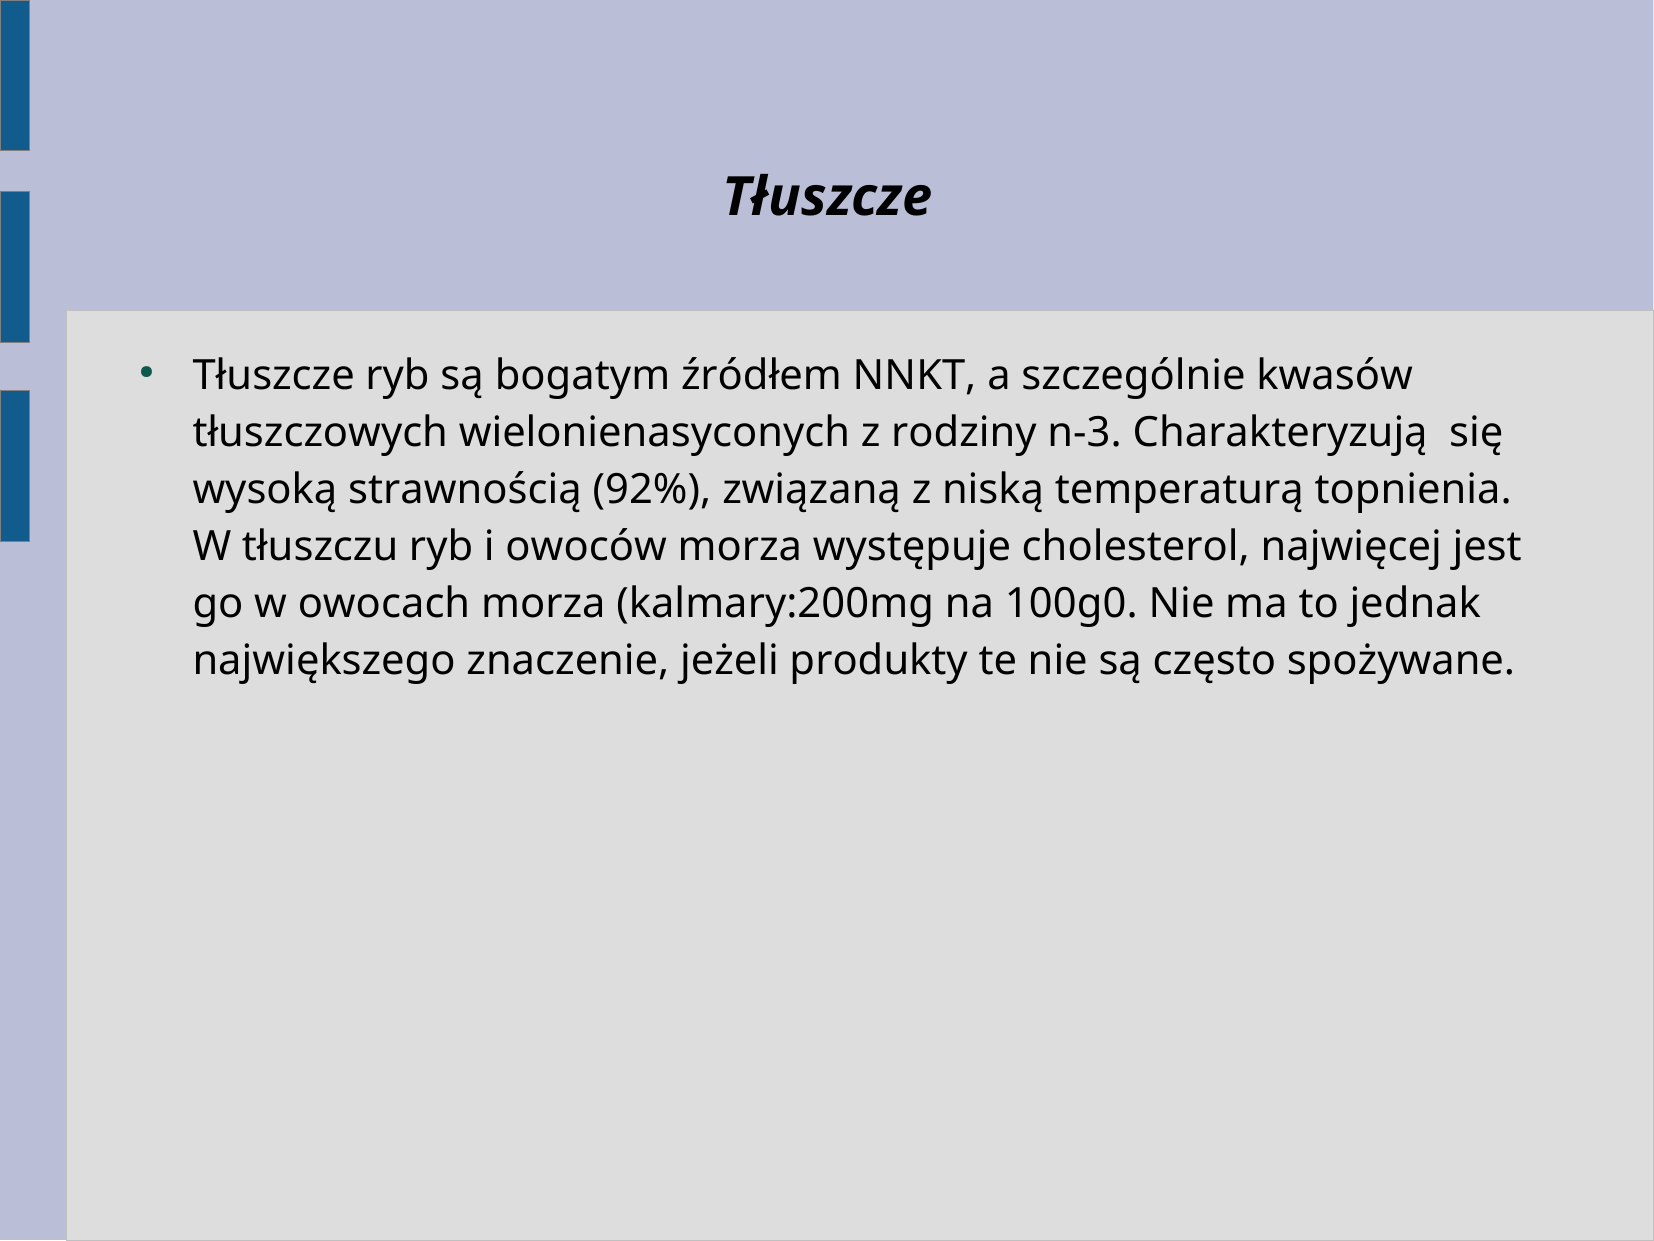

# Tłuszcze
Tłuszcze ryb są bogatym źródłem NNKT, a szczególnie kwasów tłuszczowych wielonienasyconych z rodziny n-3. Charakteryzują się wysoką strawnością (92%), związaną z niską temperaturą topnienia. W tłuszczu ryb i owoców morza występuje cholesterol, najwięcej jest go w owocach morza (kalmary:200mg na 100g0. Nie ma to jednak największego znaczenie, jeżeli produkty te nie są często spożywane.